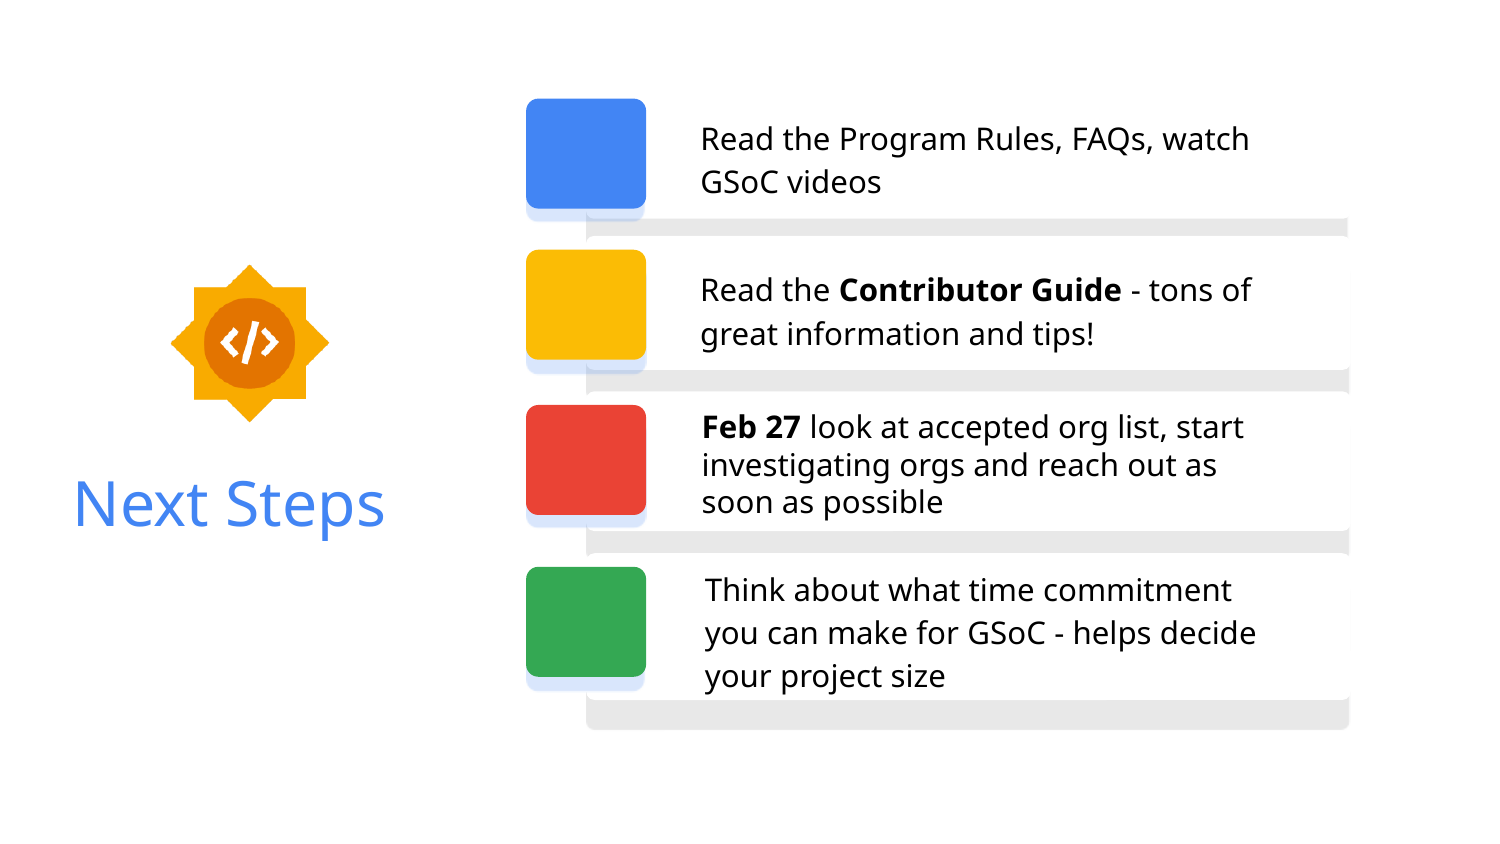

Read the Program Rules, FAQs, watch GSoC videos
Read the Contributor Guide - tons of great information and tips!
Feb 27 look at accepted org list, start investigating orgs and reach out as soon as possible
# Next Steps
Think about what time commitment you can make for GSoC - helps decide your project size